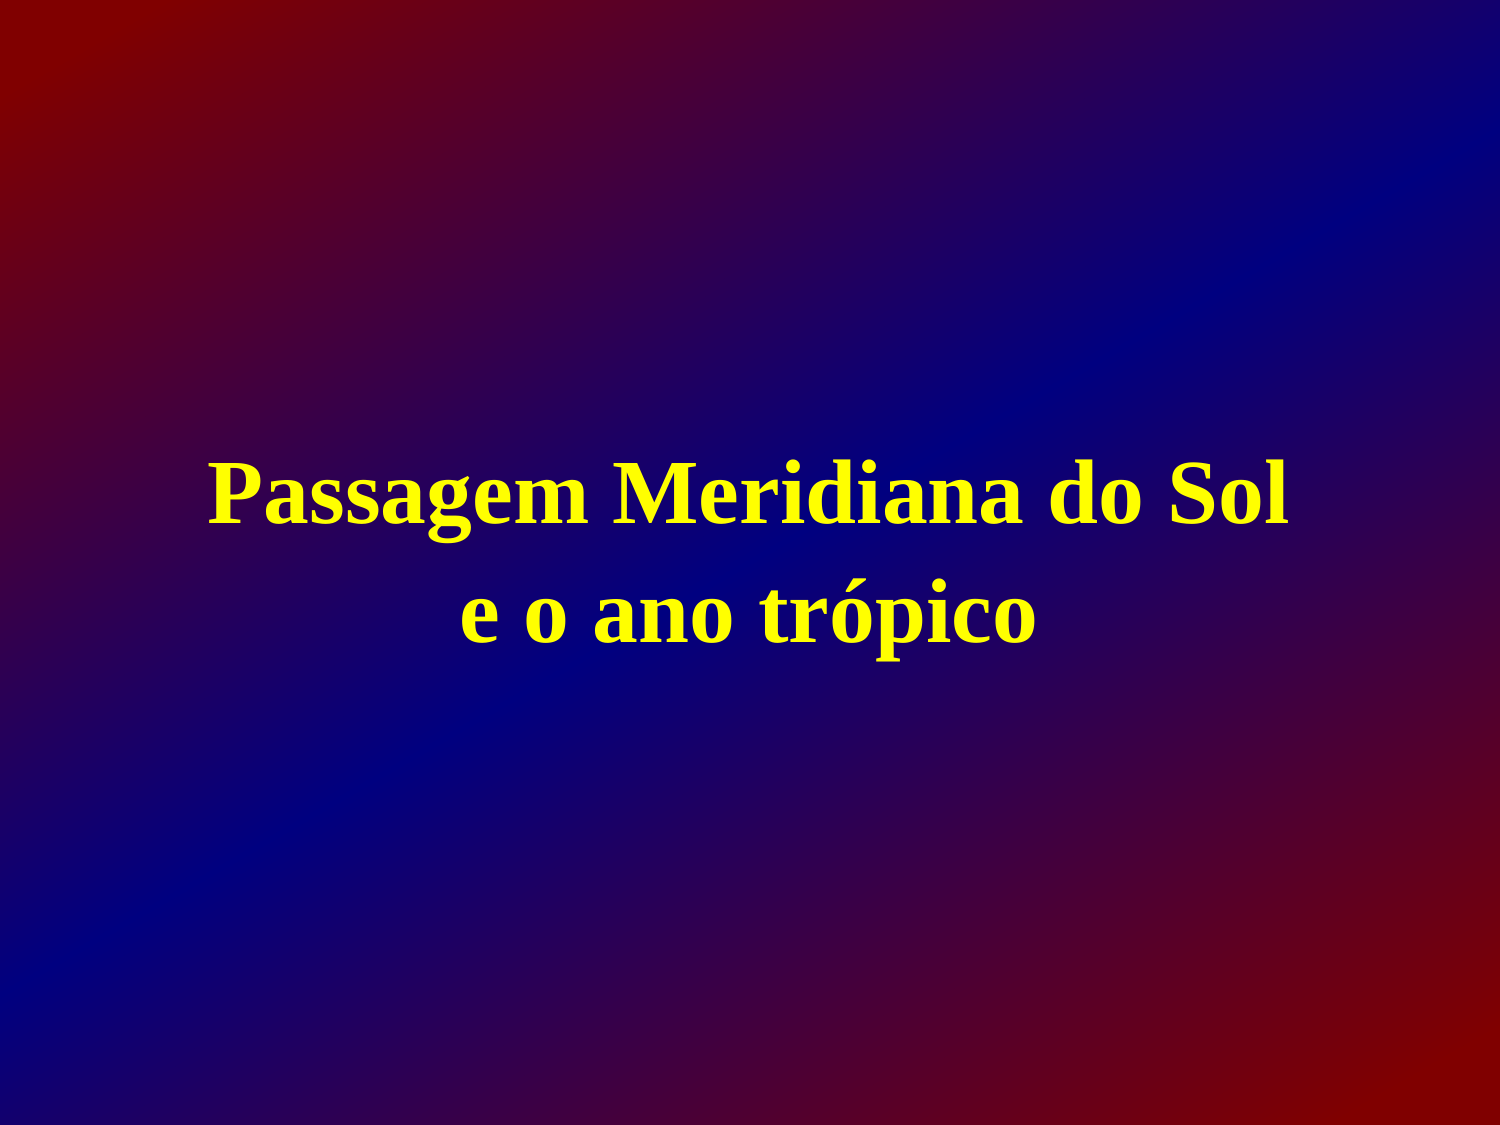

#
Passagem Meridiana do Sol
e o ano trópico